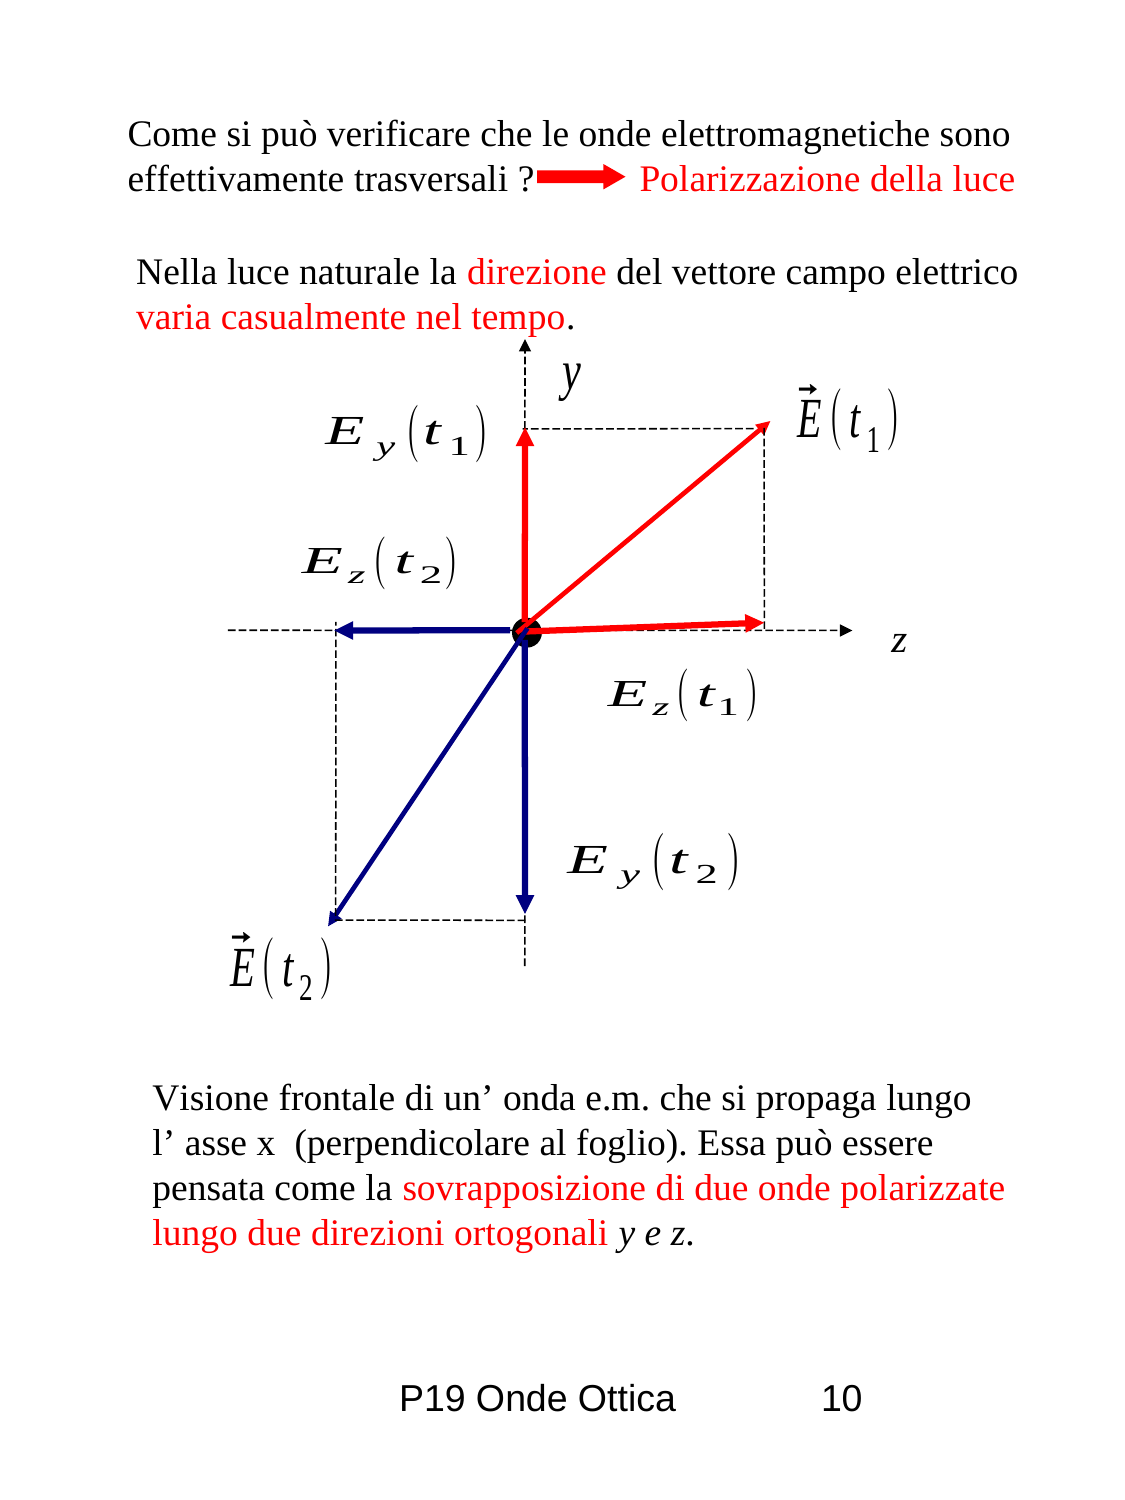

Come si può verificare che le onde elettromagnetiche sono
effettivamente trasversali ? Polarizzazione della luce
Nella luce naturale la direzione del vettore campo elettrico
varia casualmente nel tempo.
Visione frontale di un’ onda e.m. che si propaga lungo
l’ asse x (perpendicolare al foglio). Essa può essere
pensata come la sovrapposizione di due onde polarizzate
lungo due direzioni ortogonali y e z.
P19 Onde Ottica
10